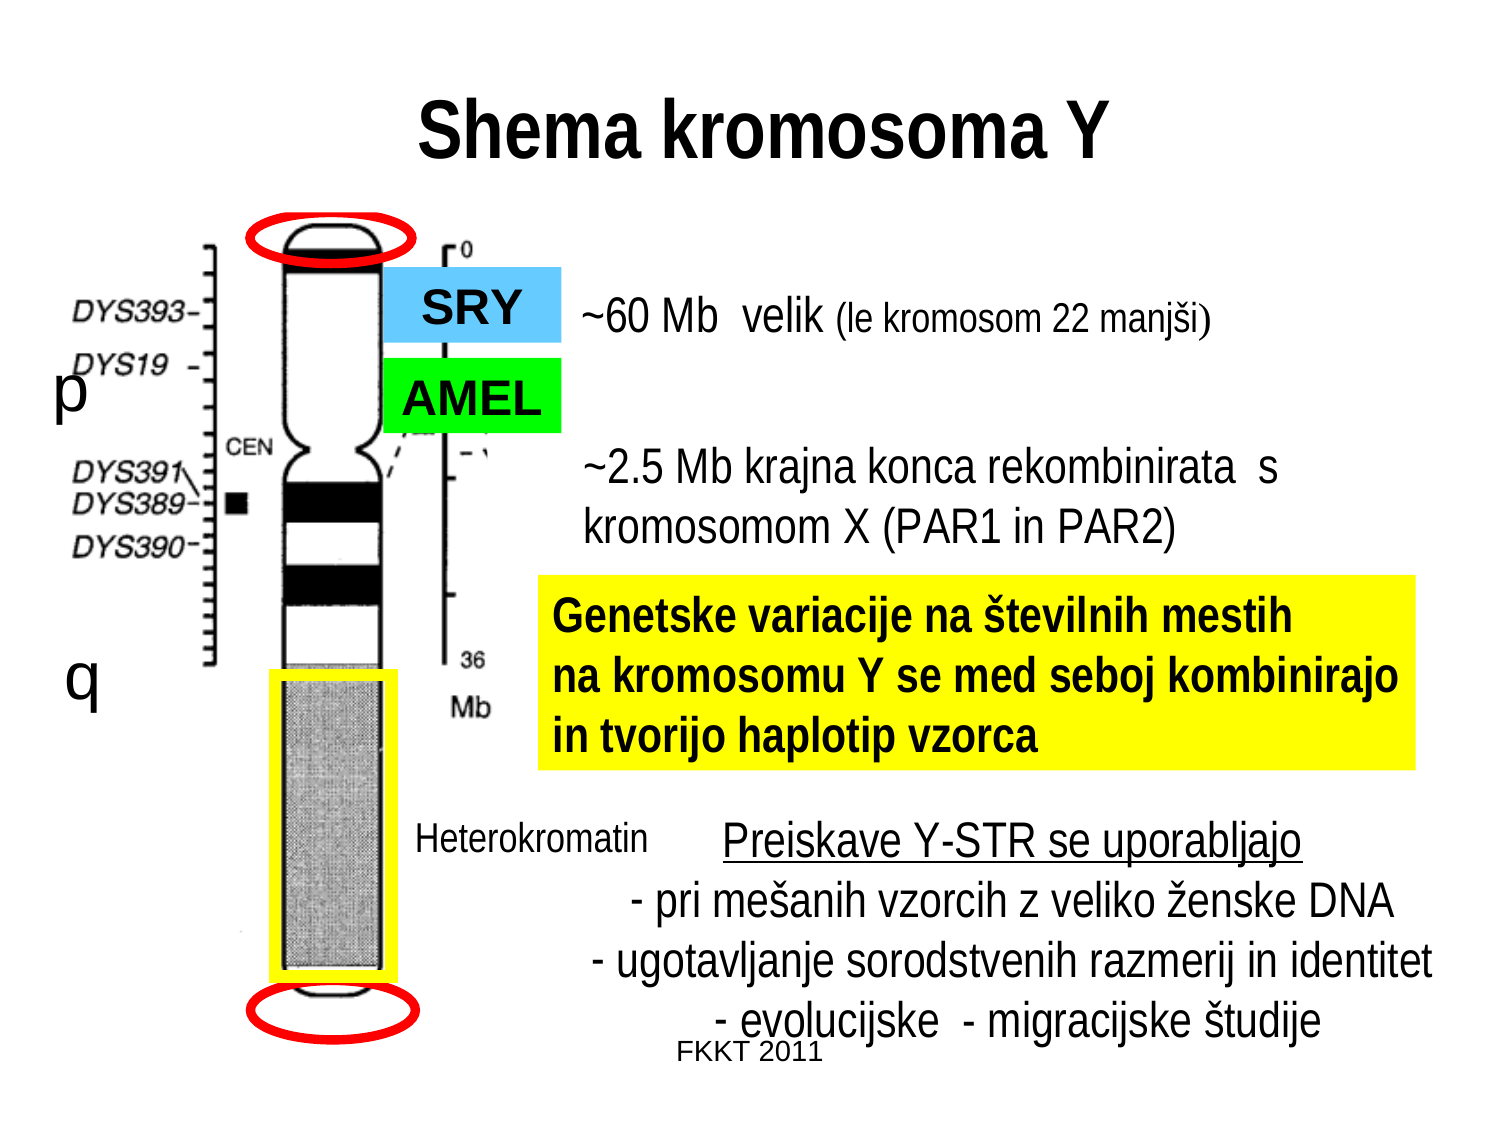

# Shema kromosoma Y
~2.5 Mb krajna konca rekombinirata s kromosomom X (PAR1 in PAR2)
SRY
~60 Mb velik (le kromosom 22 manjši)
p
AMEL
Genetske variacije na številnih mestih
na kromosomu Y se med seboj kombinirajo
in tvorijo haplotip vzorca
q
Heterokromatin
Preiskave Y-STR se uporabljajo
 pri mešanih vzorcih z veliko ženske DNA
 ugotavljanje sorodstvenih razmerij in identitet
 evolucijske - migracijske študije
FKKT 2011